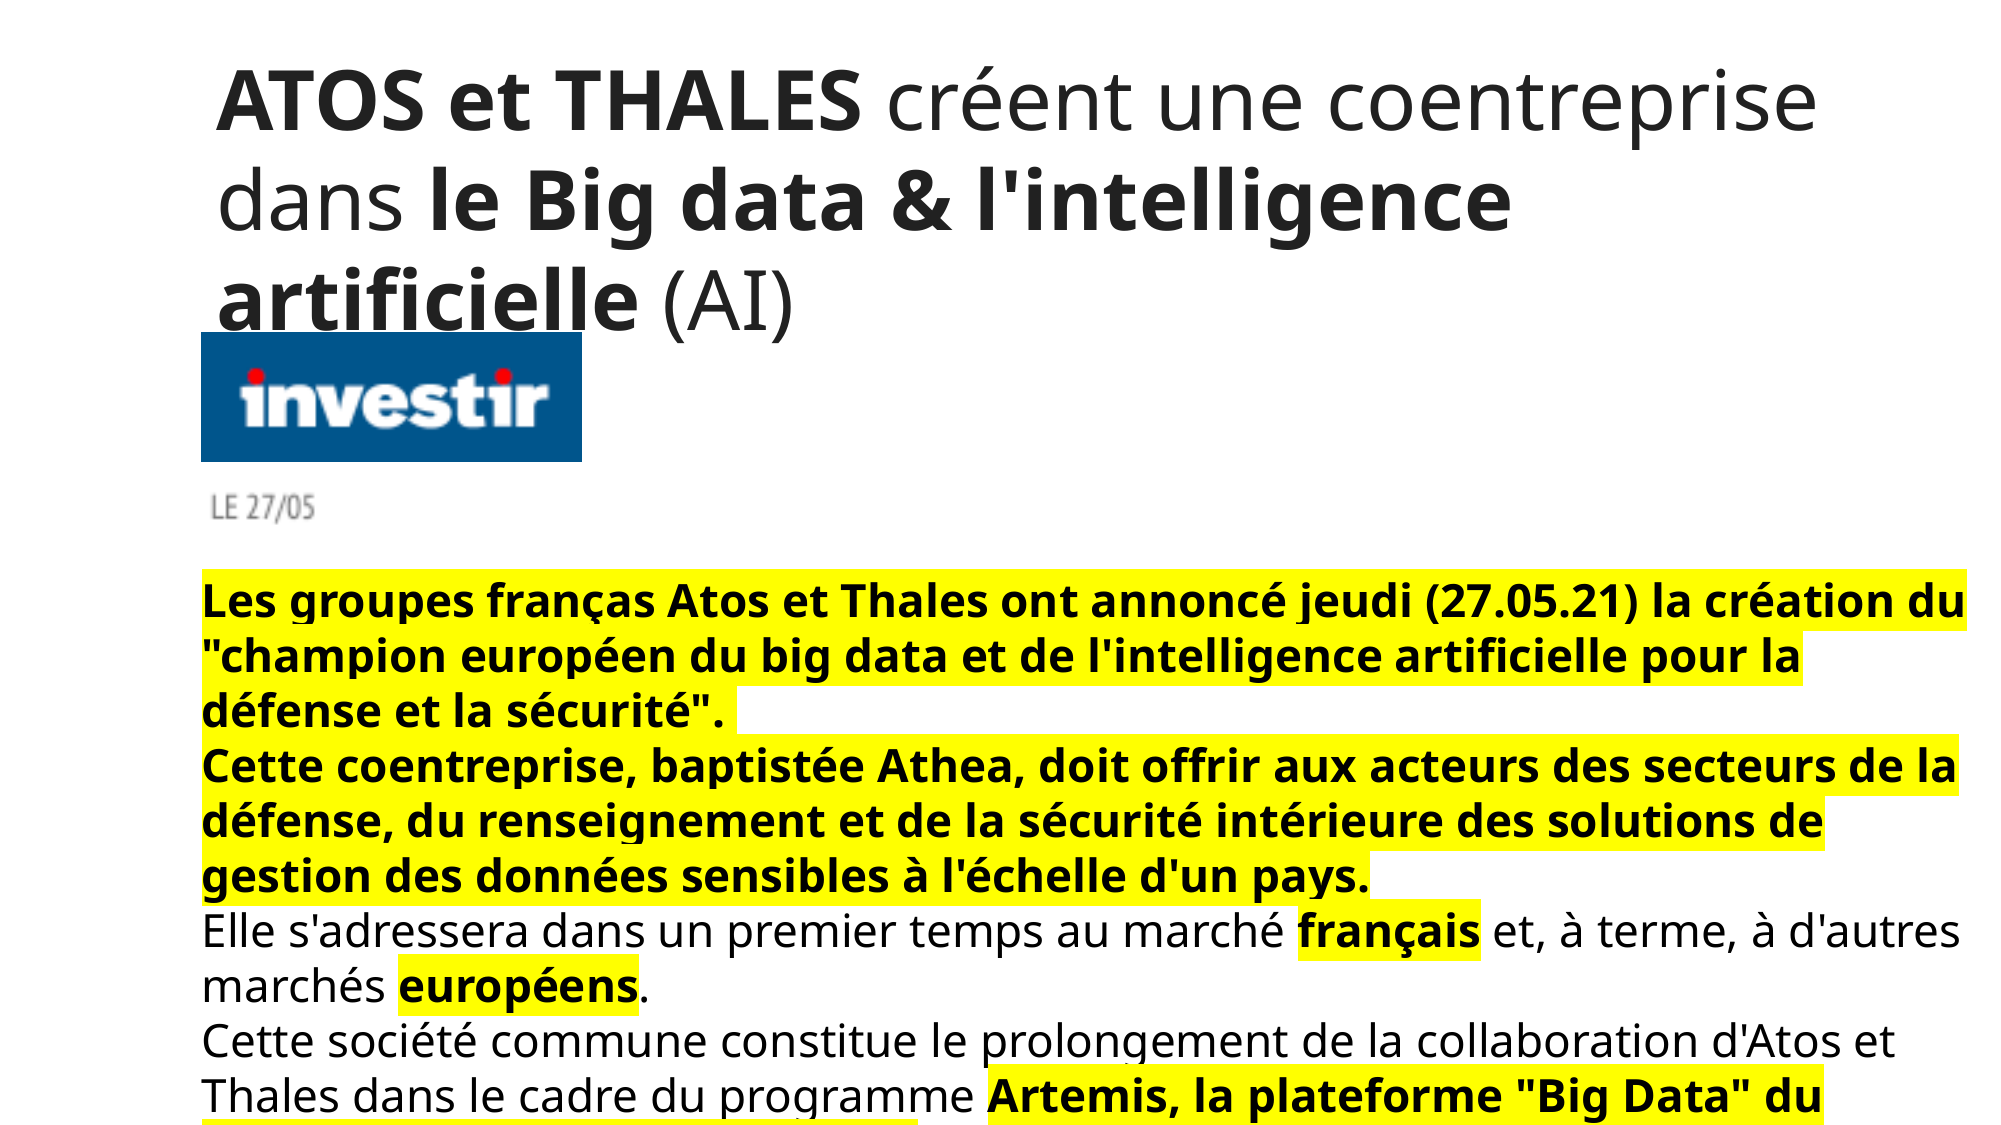

ATOS et THALES créent une coentreprise
dans le Big data & l'intelligence artificielle (AI)
Les groupes franças Atos et Thales ont annoncé jeudi (27.05.21) la création du "champion européen du big data et de l'intelligence artificielle pour la défense et la sécurité".
Cette coentreprise, baptistée Athea, doit offrir aux acteurs des secteurs de la défense, du renseignement et de la sécurité intérieure des solutions de gestion des données sensibles à l'échelle d'un pays.
Elle s'adressera dans un premier temps au marché français et, à terme, à d'autres marchés européens.
Cette société commune constitue le prolongement de la collaboration d'Atos et Thales dans le cadre du programme Artemis, la plateforme "Big Data" du ministère français des Armées.